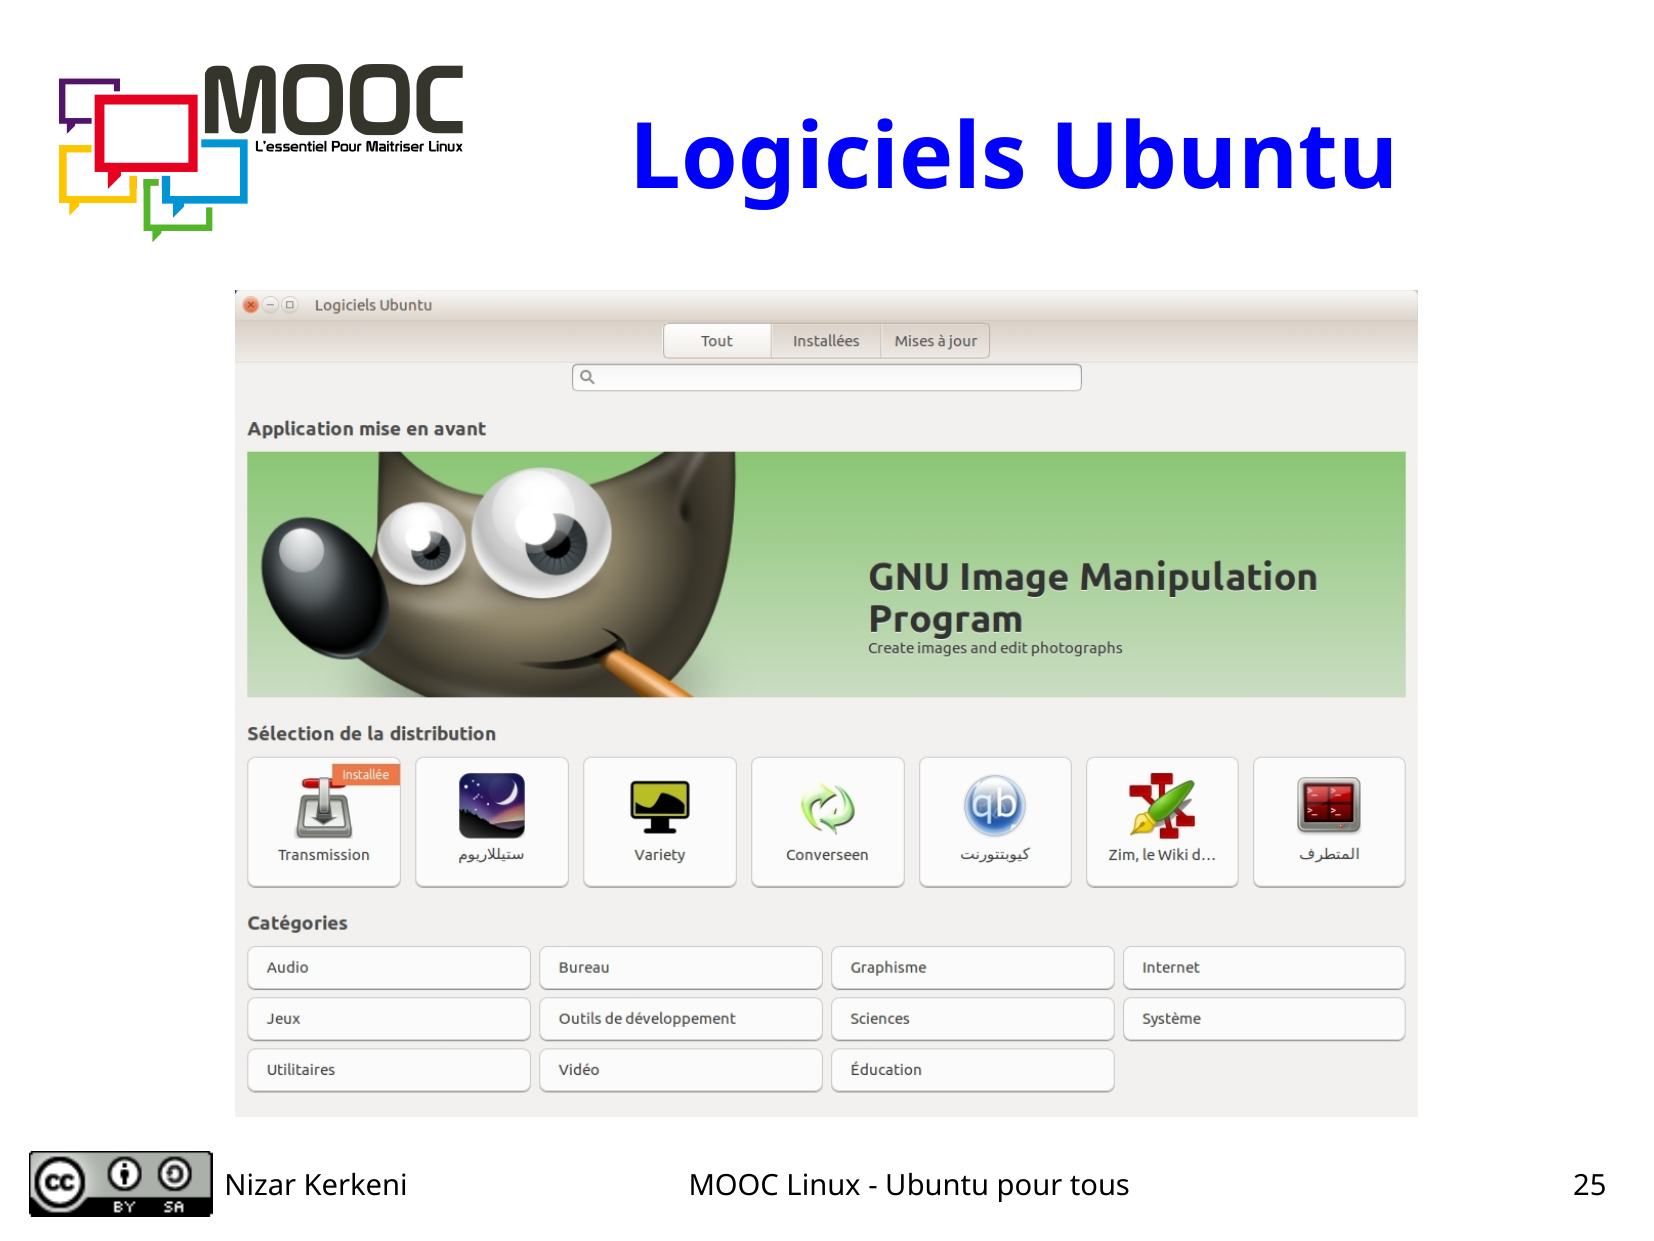

# Logiciels Ubuntu
MOOC Linux - Ubuntu pour tous
25